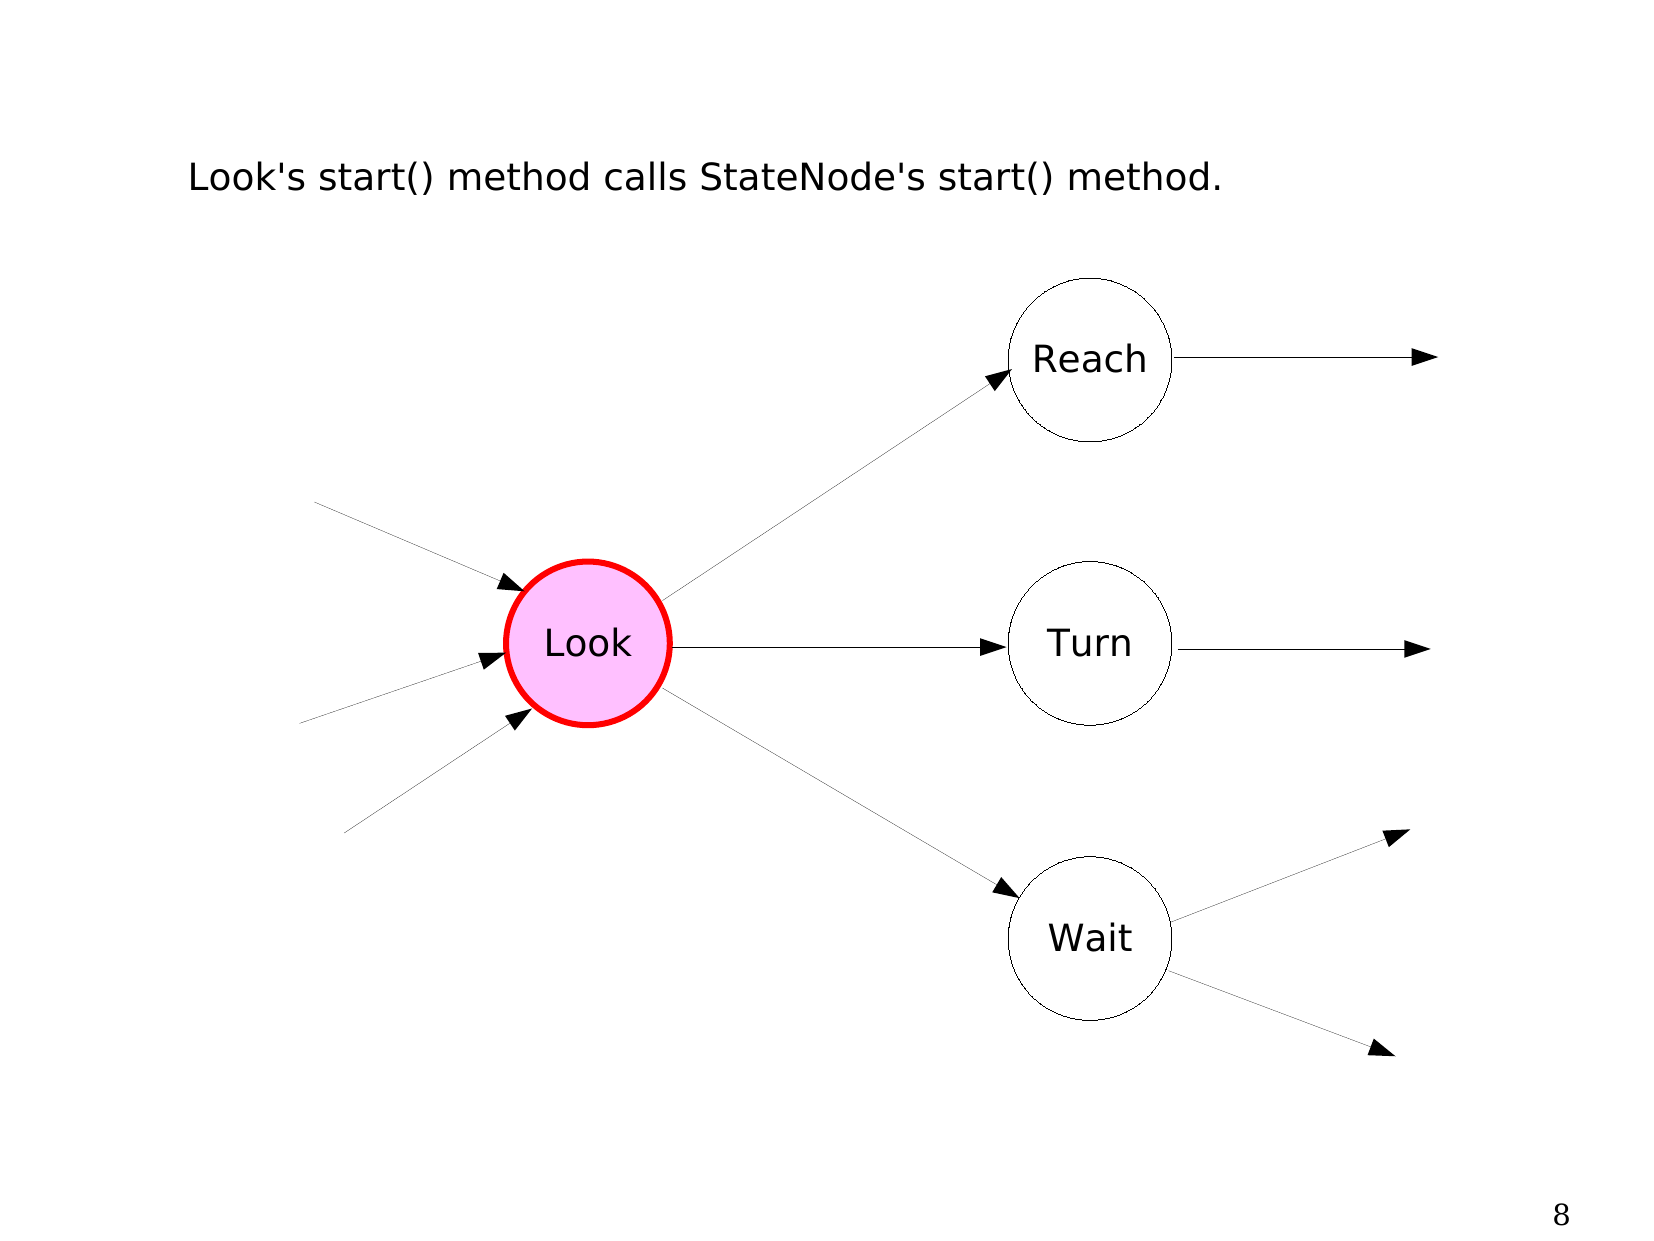

Look's start() method calls StateNode's start() method.
Reach
Look
Turn
Wait
8